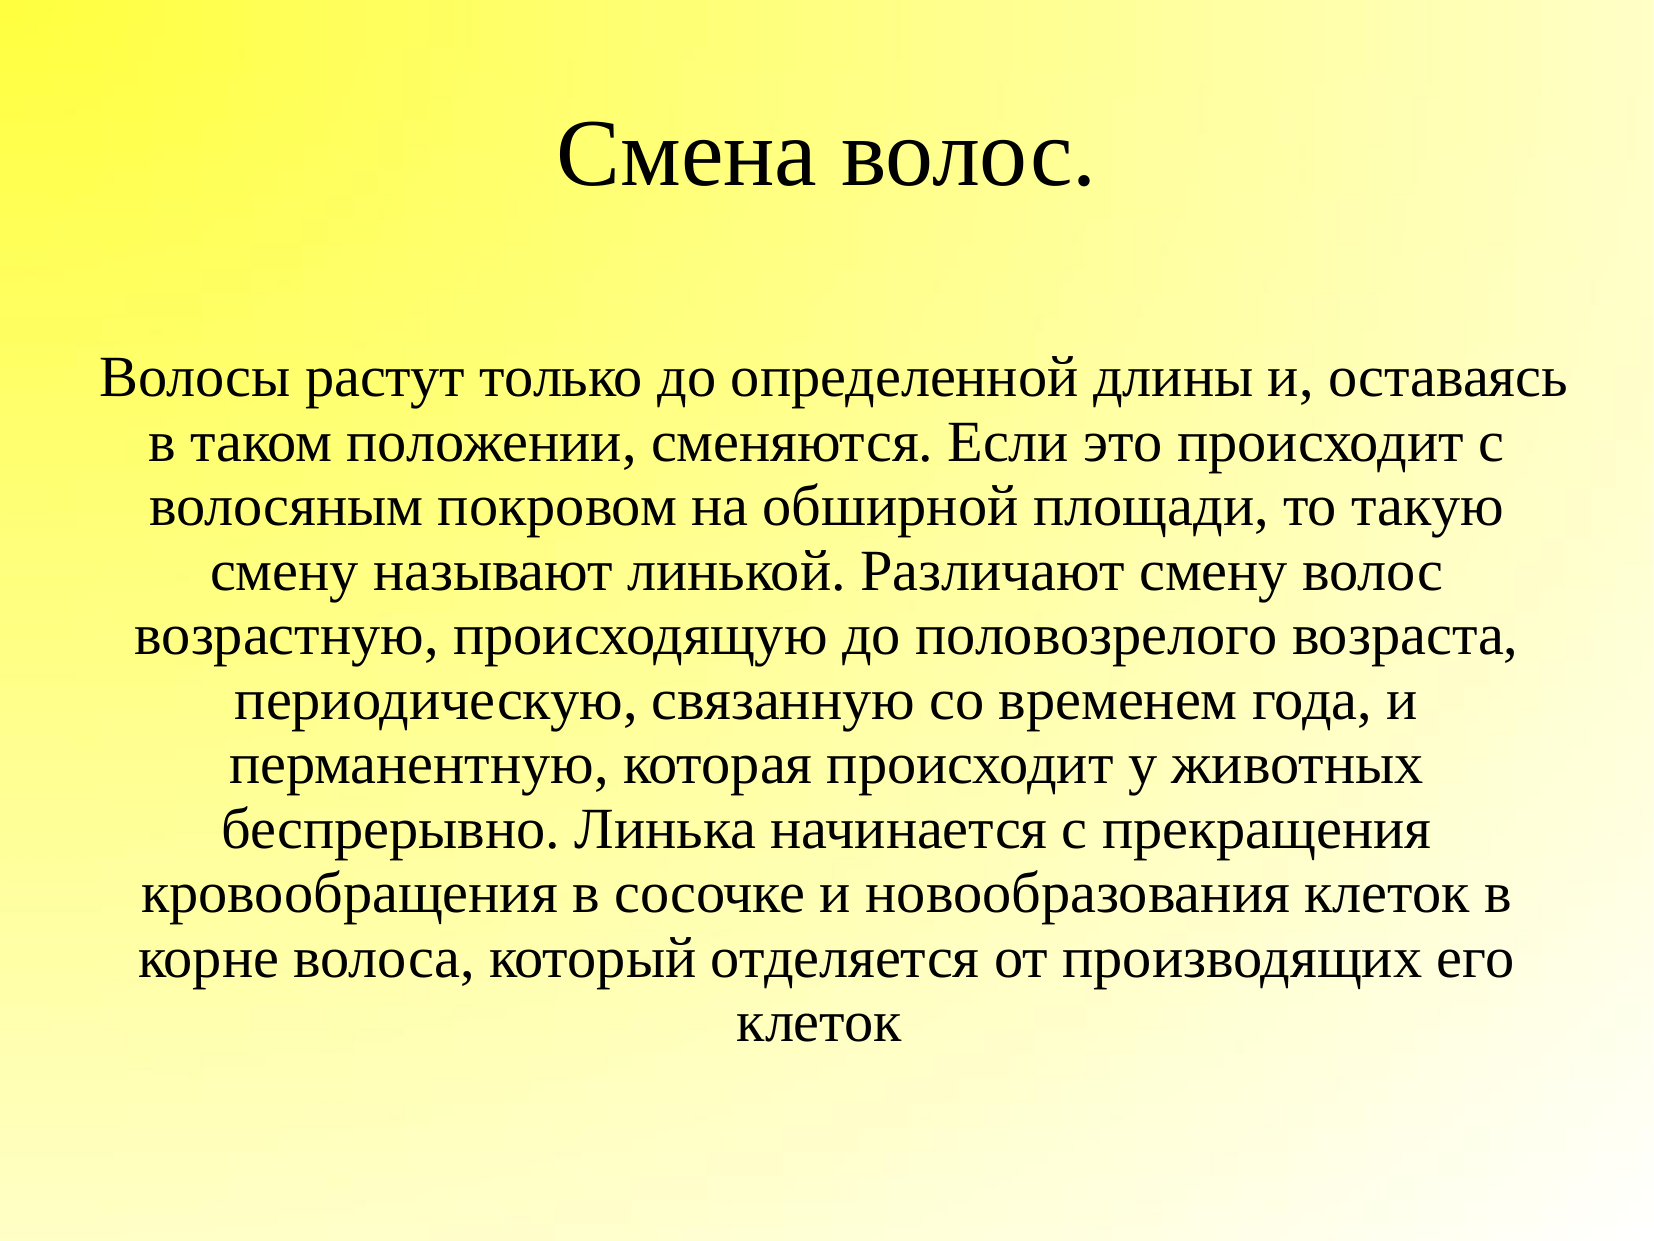

# Смена волос.
 Волосы растут только до определенной длины и, оставаясь в таком положении, сменяются. Если это происходит с волосяным покровом на обширной площади, то такую смену называют линькой. Различают смену волос возрастную, происходящую до половозрелого возраста, периодическую, связанную со временем года, и перманентную, которая происходит у животных беспрерывно. Линька начинается с прекращения кровообращения в сосочке и новообразования клеток в корне волоса, который отделяется от производящих его клеток